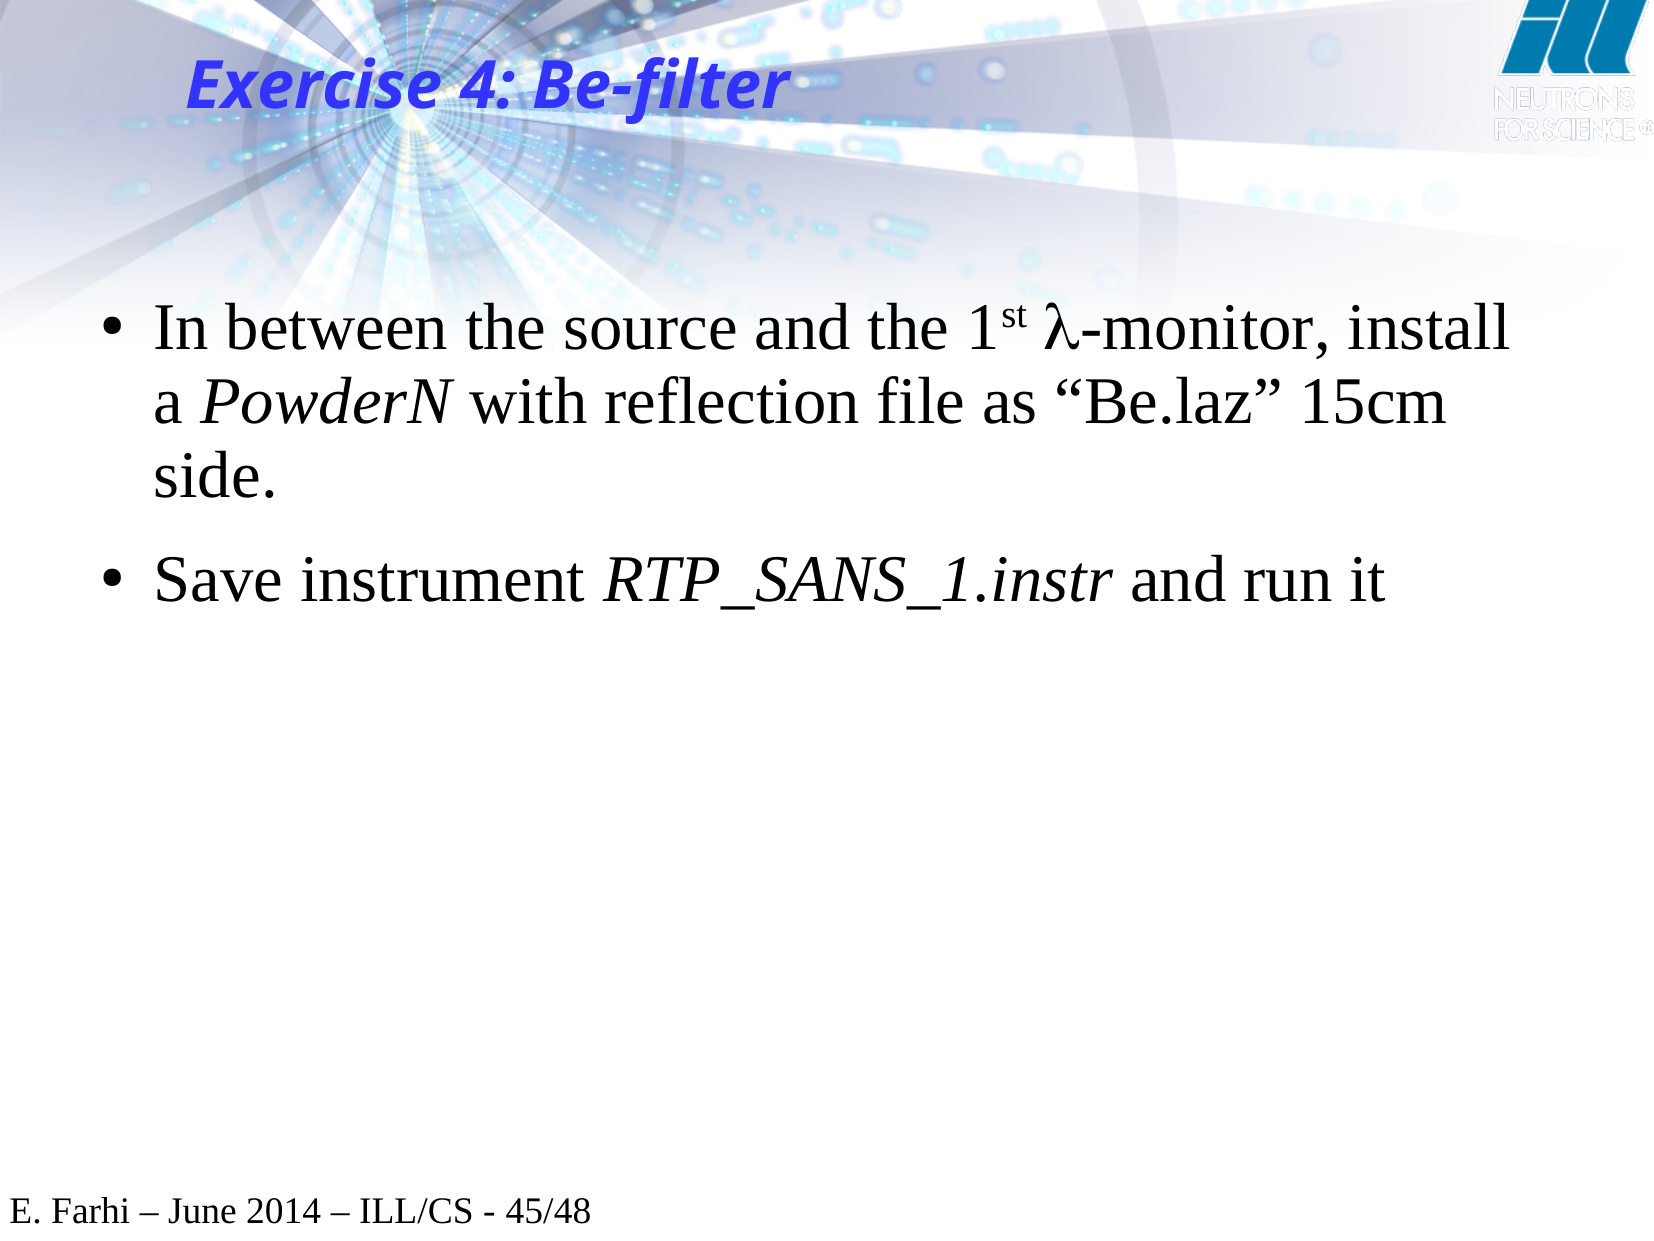

Exercise 4: Be-filter
#
In between the source and the 1st l-monitor, install a PowderN with reflection file as “Be.laz” 15cm side.
Save instrument RTP_SANS_1.instr and run it